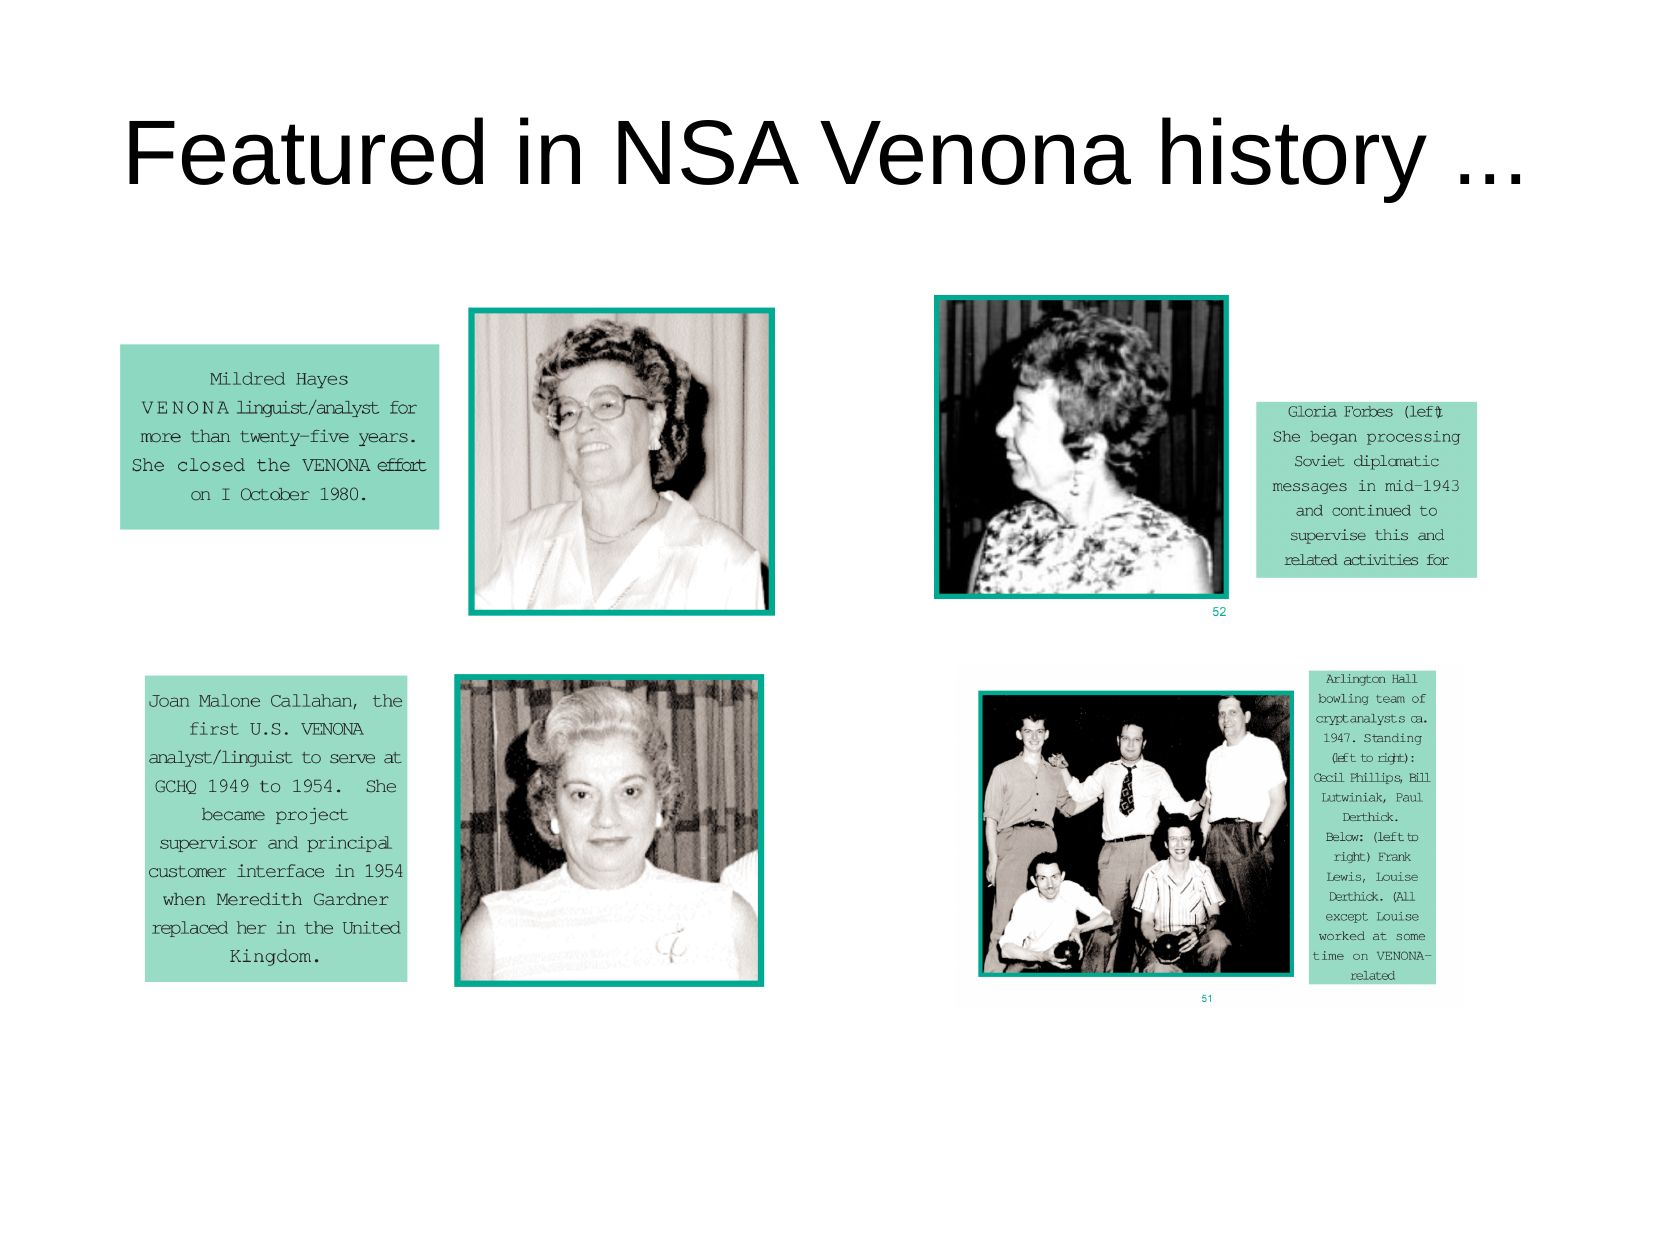

# Featured in NSA Venona history ...